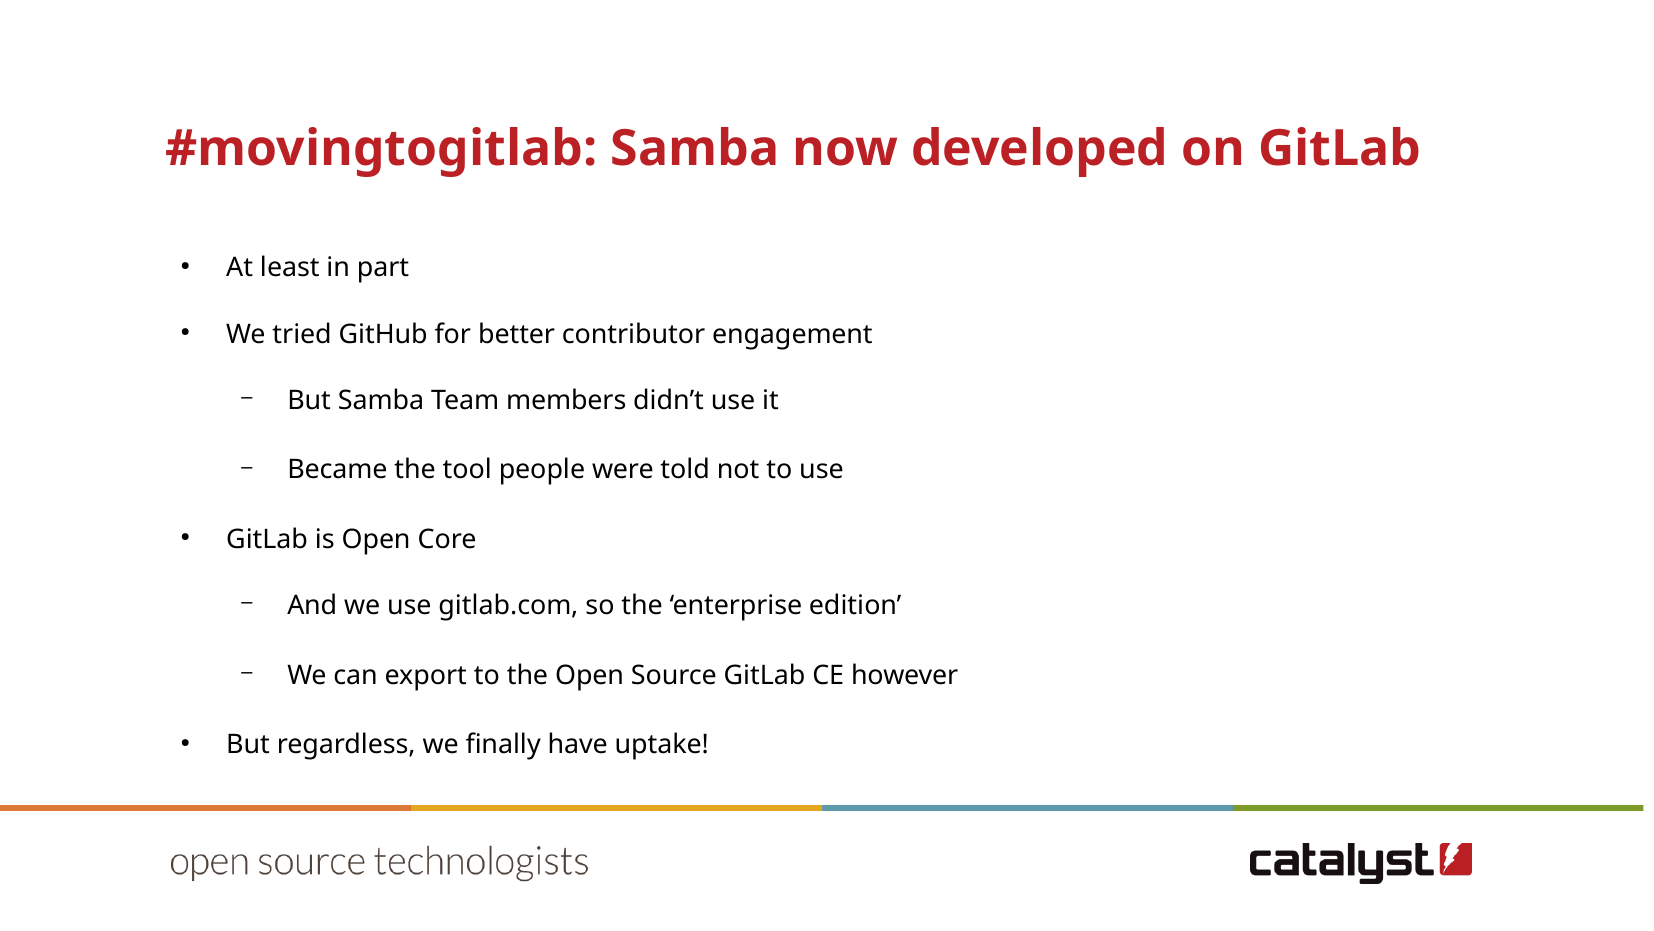

# #movingtogitlab: Samba now developed on GitLab
At least in part
We tried GitHub for better contributor engagement
But Samba Team members didn’t use it
Became the tool people were told not to use
GitLab is Open Core
And we use gitlab.com, so the ‘enterprise edition’
We can export to the Open Source GitLab CE however
But regardless, we finally have uptake!